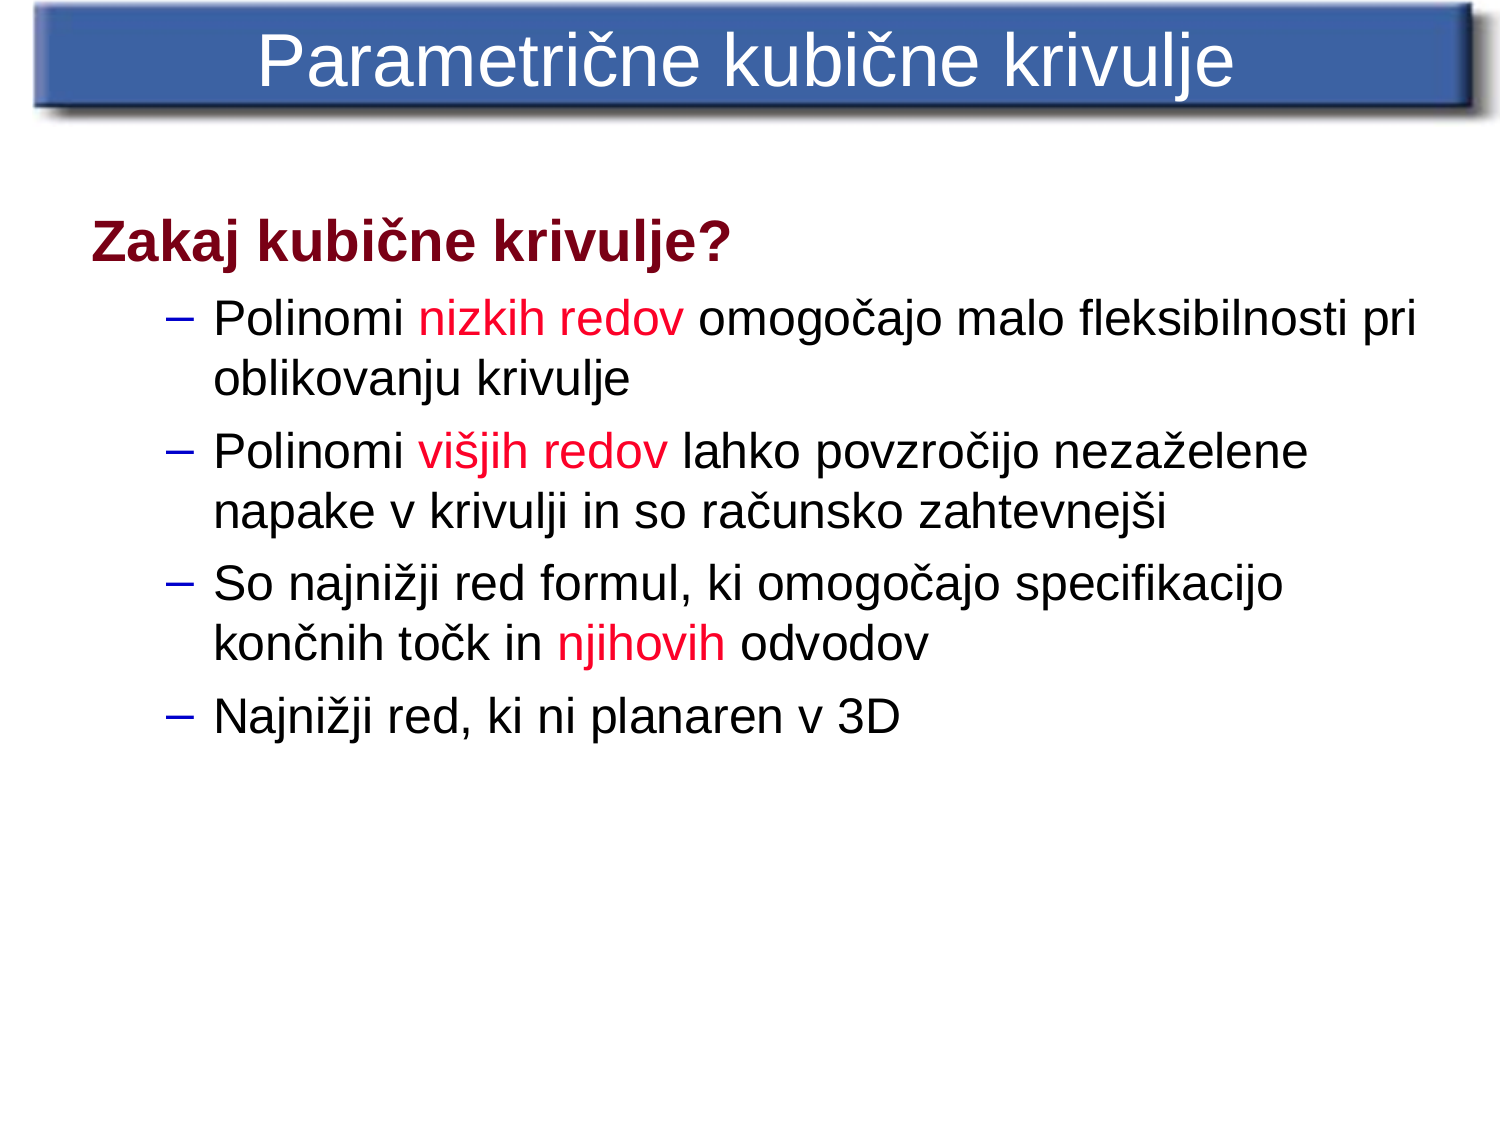

# Parametrične kubične krivulje
Zakaj kubične krivulje?
Polinomi nizkih redov omogočajo malo fleksibilnosti pri oblikovanju krivulje
Polinomi višjih redov lahko povzročijo nezaželene napake v krivulji in so računsko zahtevnejši
So najnižji red formul, ki omogočajo specifikacijo končnih točk in njihovih odvodov
Najnižji red, ki ni planaren v 3D